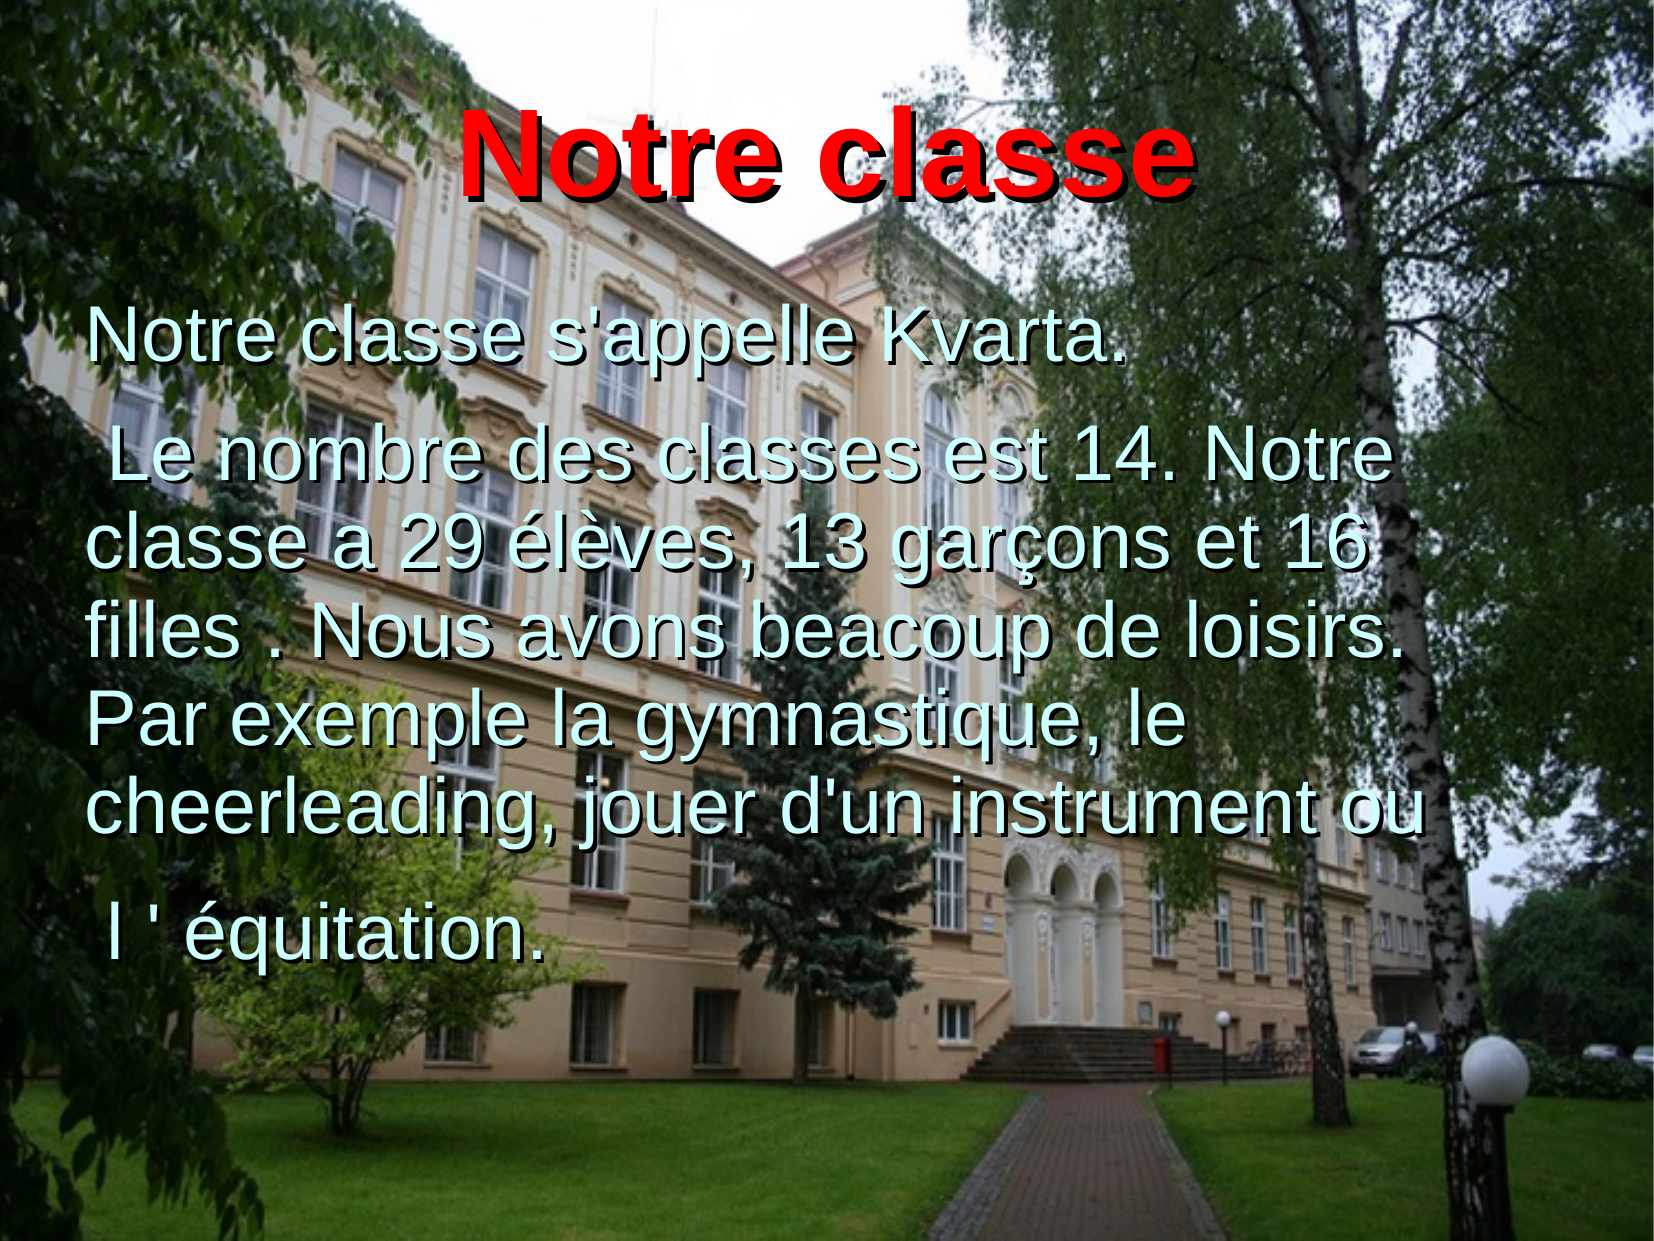

# Notre classe
Notre classe s'appelle Kvarta.
 Le nombre des classes est 14. Notre classe a 29 élèves, 13 garçons et 16 filles . Nous avons beacoup de loisirs. Par exemple la gymnastique, le cheerleading, jouer d'un instrument ou
 l ' équitation.